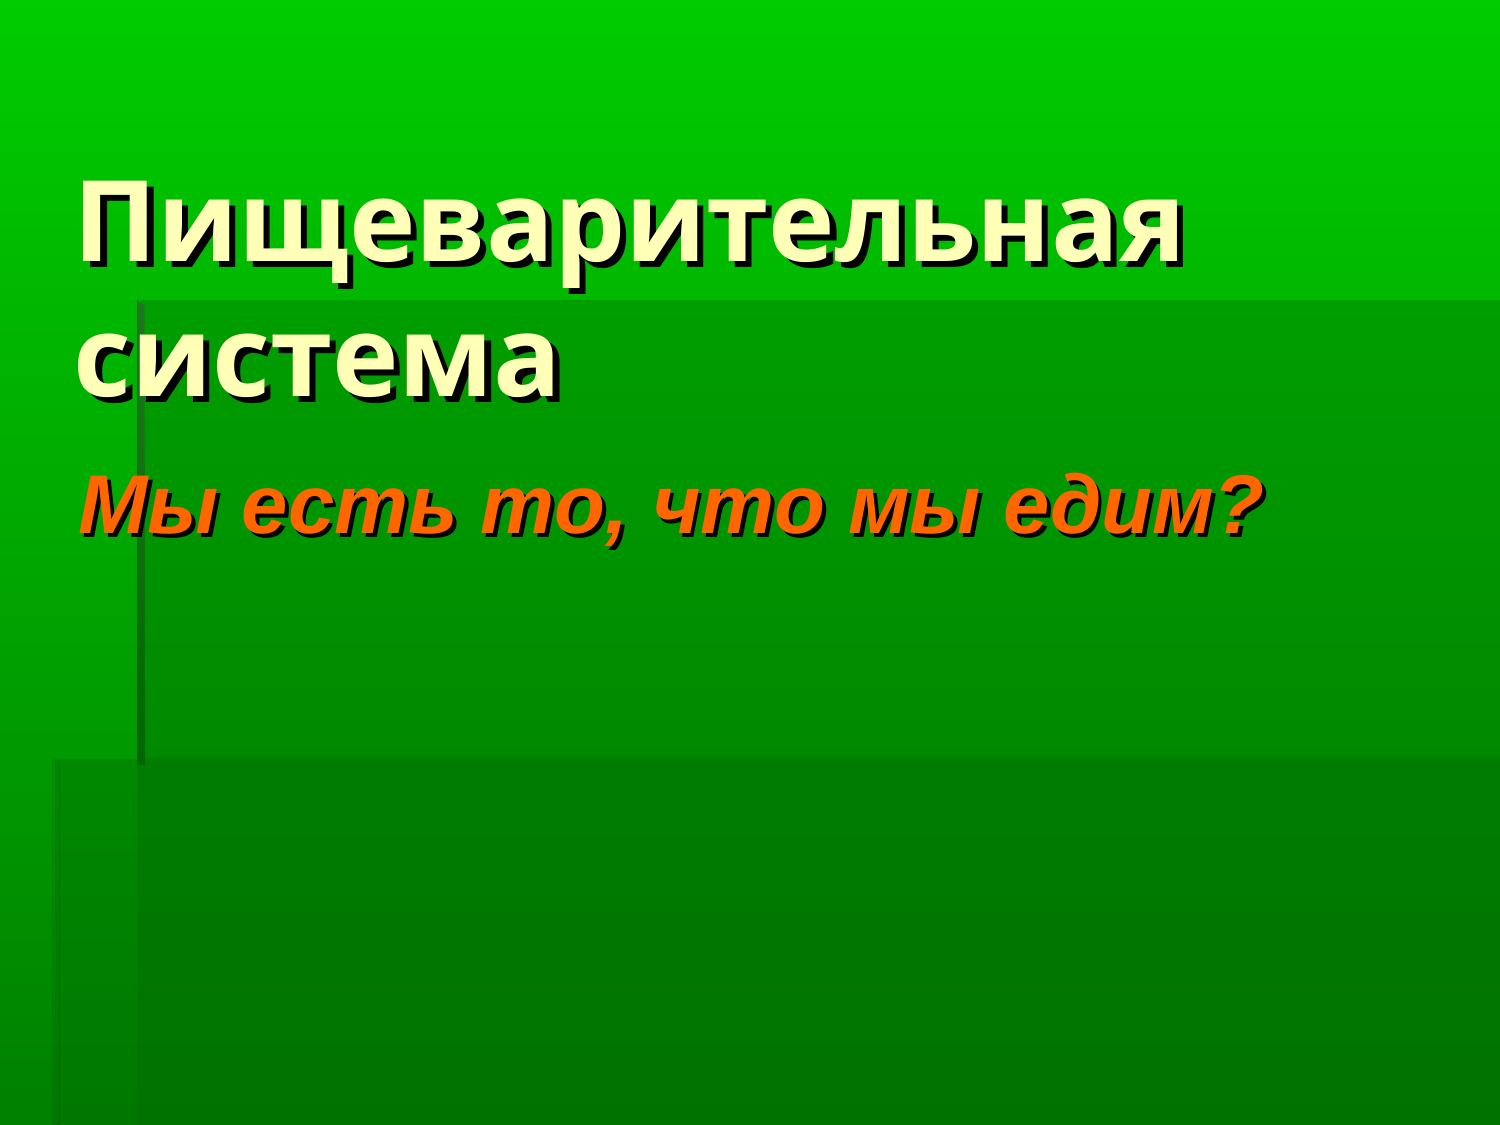

# Пищеварительная система
Мы есть то, что мы едим?